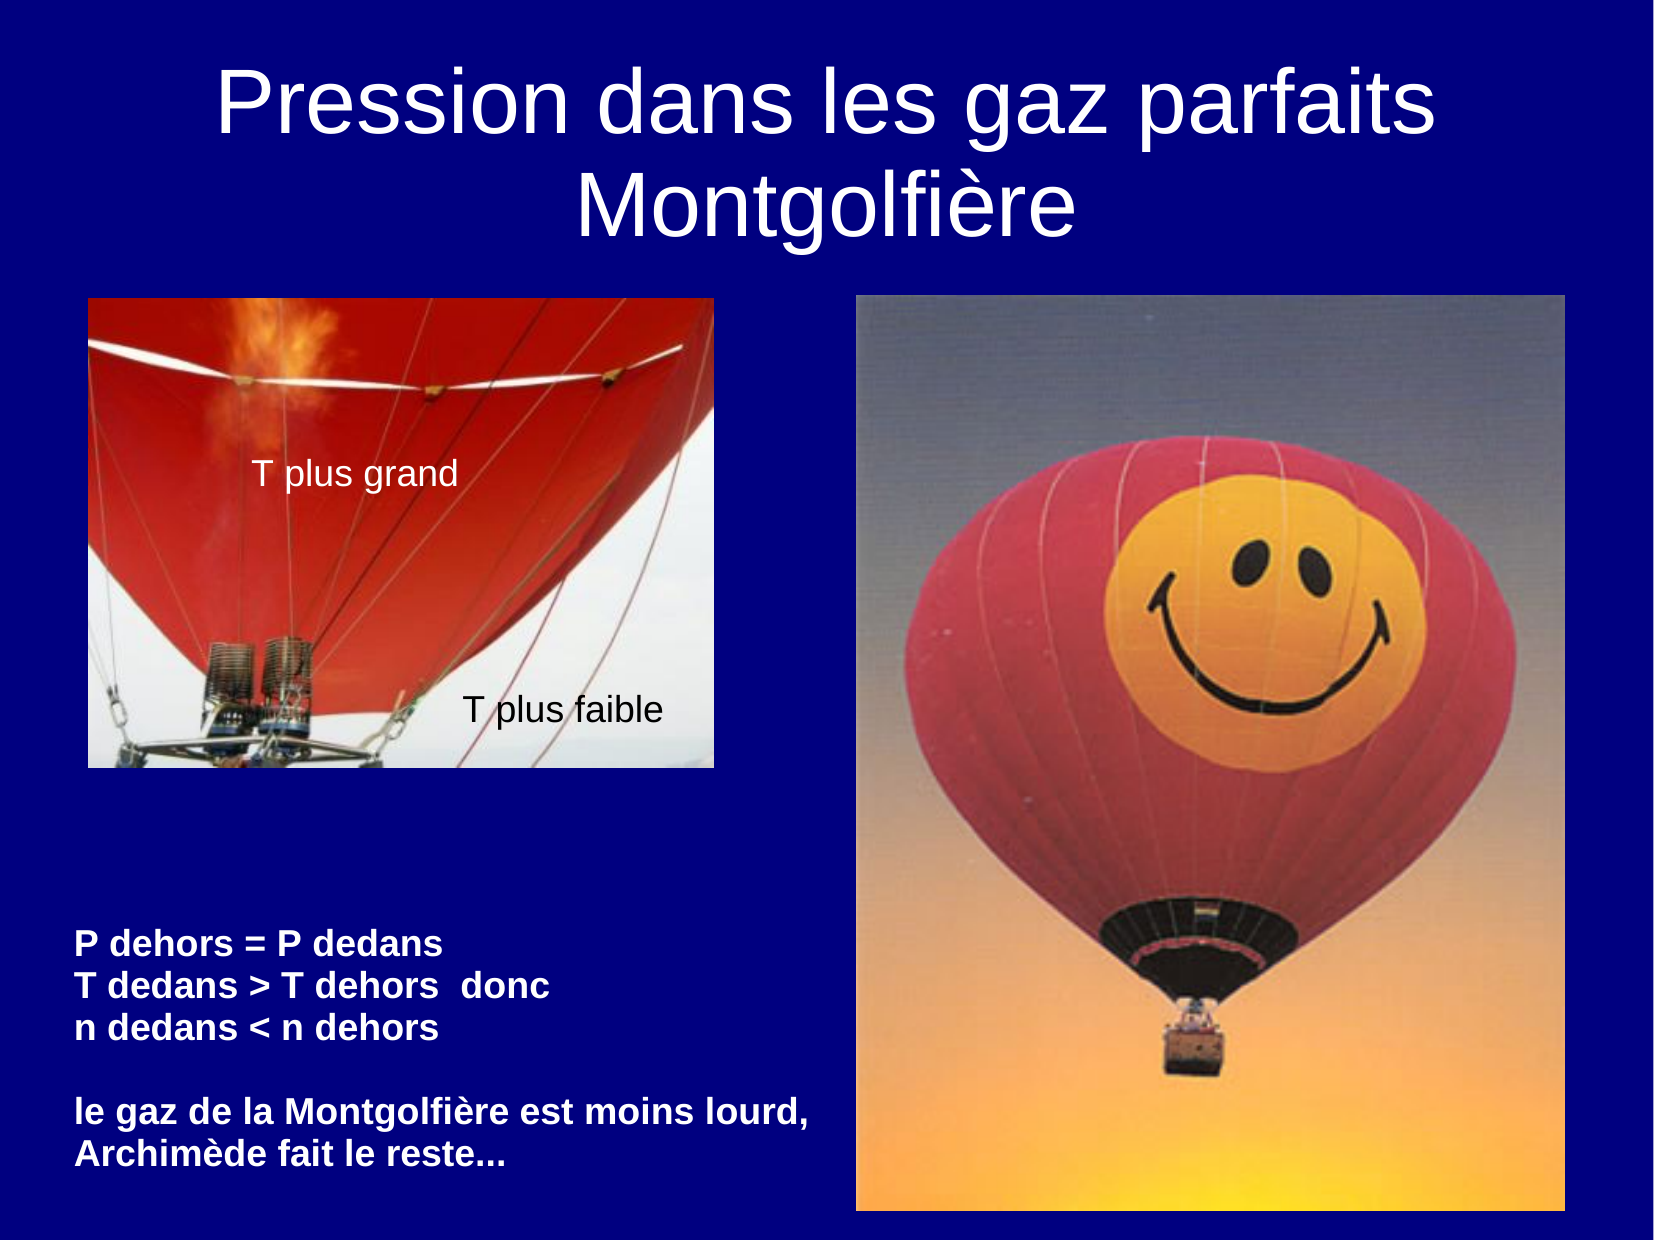

# Pression dans les gaz parfaits Montgolfière
T plus grand
T plus faible
P dehors = P dedans
T dedans > T dehors donc
n dedans < n dehors
le gaz de la Montgolfière est moins lourd,
Archimède fait le reste...